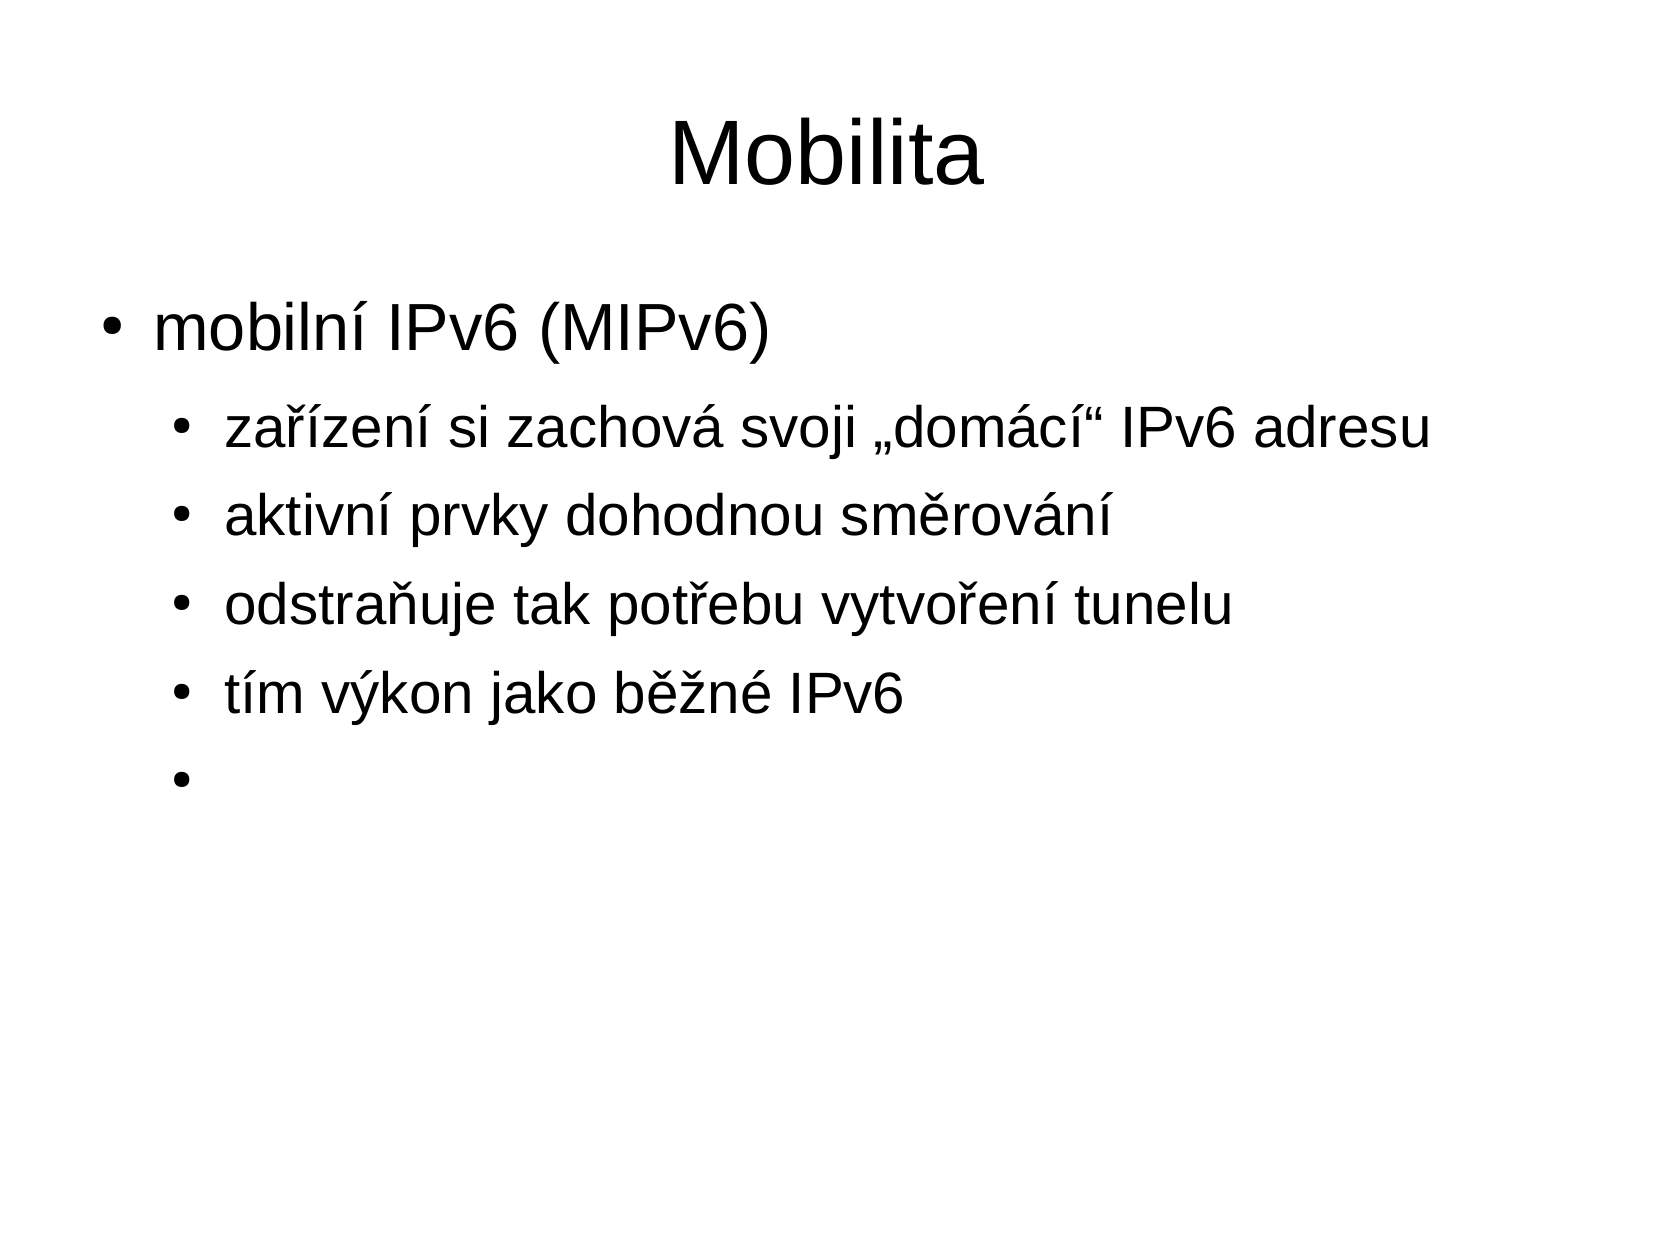

# Mobilita
mobilní IPv6 (MIPv6)
zařízení si zachová svoji „domácí“ IPv6 adresu
aktivní prvky dohodnou směrování
odstraňuje tak potřebu vytvoření tunelu
tím výkon jako běžné IPv6